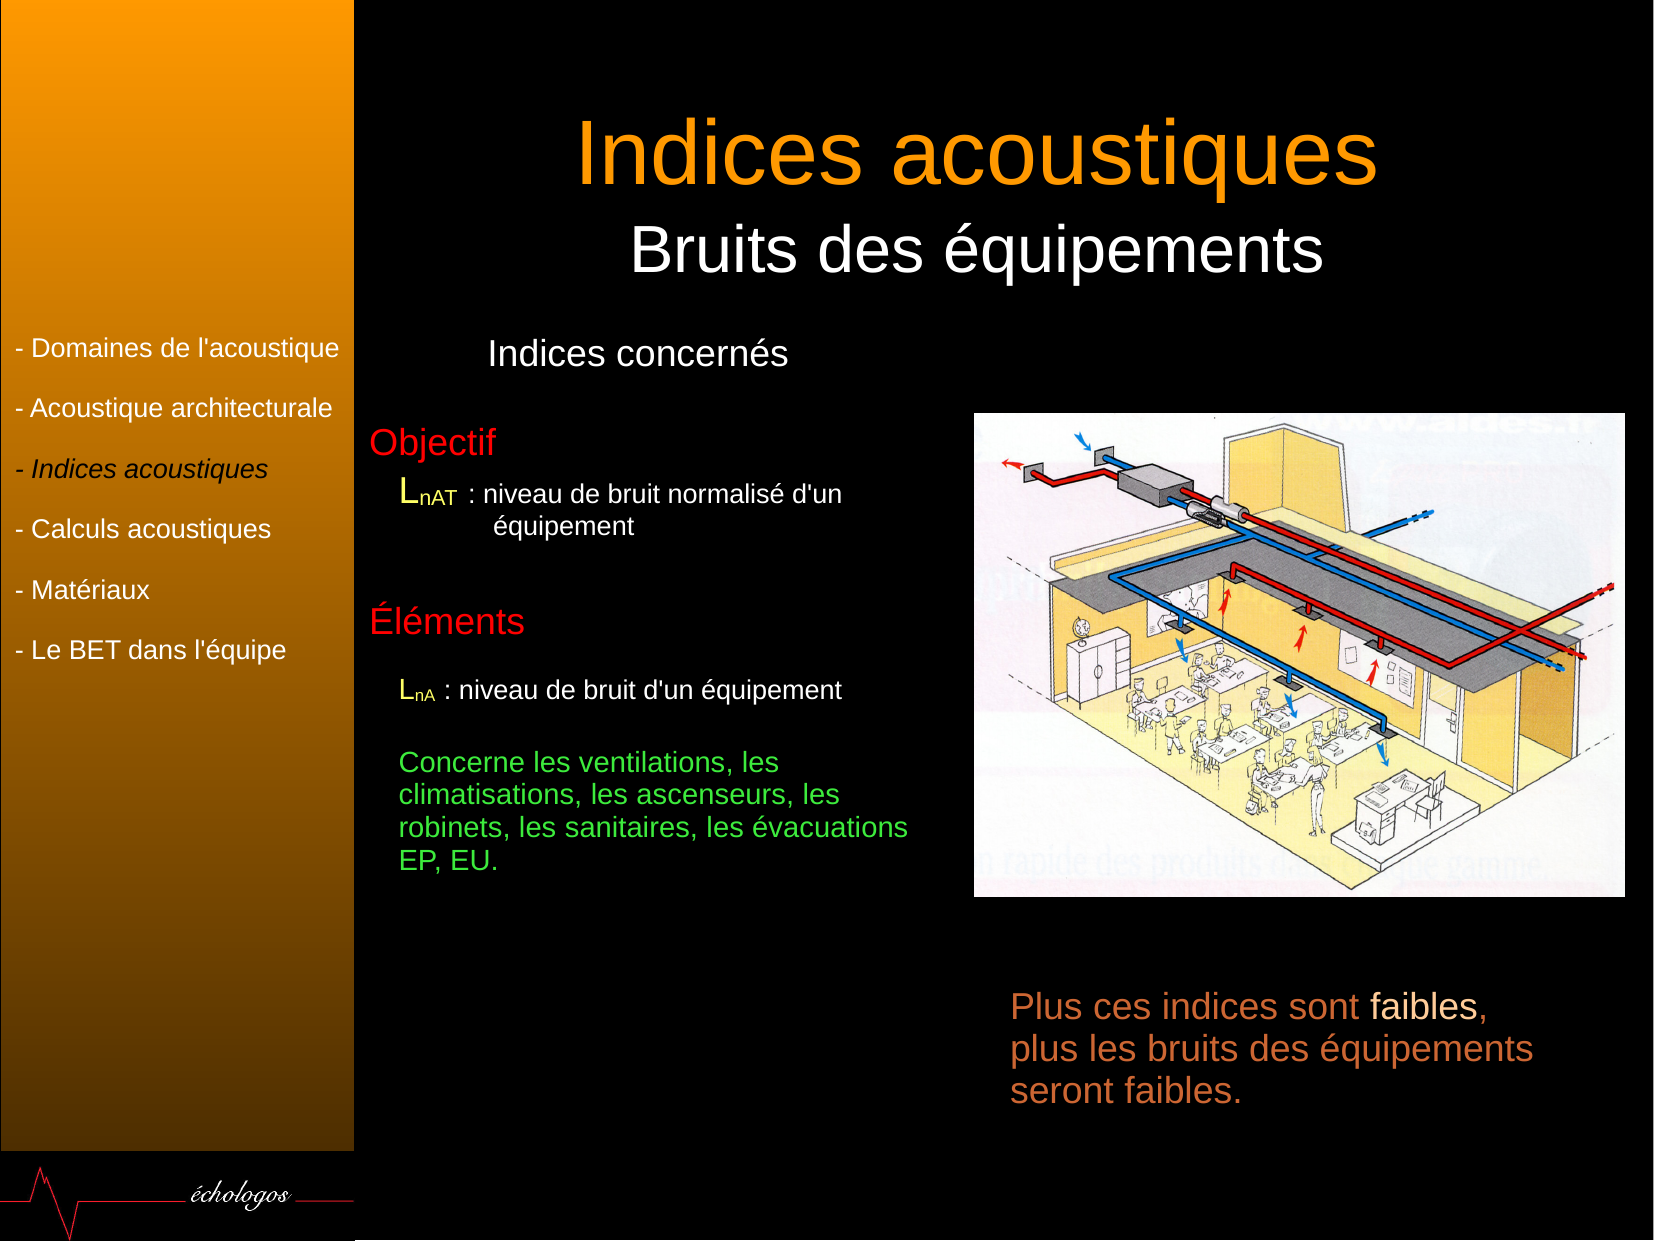

# Indices acoustiques
Bruits des équipements
Indices concernés
- Domaines de l'acoustique
- Acoustique architecturale
- Indices acoustiques
- Calculs acoustiques
- Matériaux
- Le BET dans l'équipe
Objectif
LnAT : niveau de bruit normalisé d'un équipement
Éléments
LnA : niveau de bruit d'un équipement
Concerne les ventilations, les climatisations, les ascenseurs, les robinets, les sanitaires, les évacuations EP, EU.
Plus ces indices sont faibles, plus les bruits des équipements seront faibles.